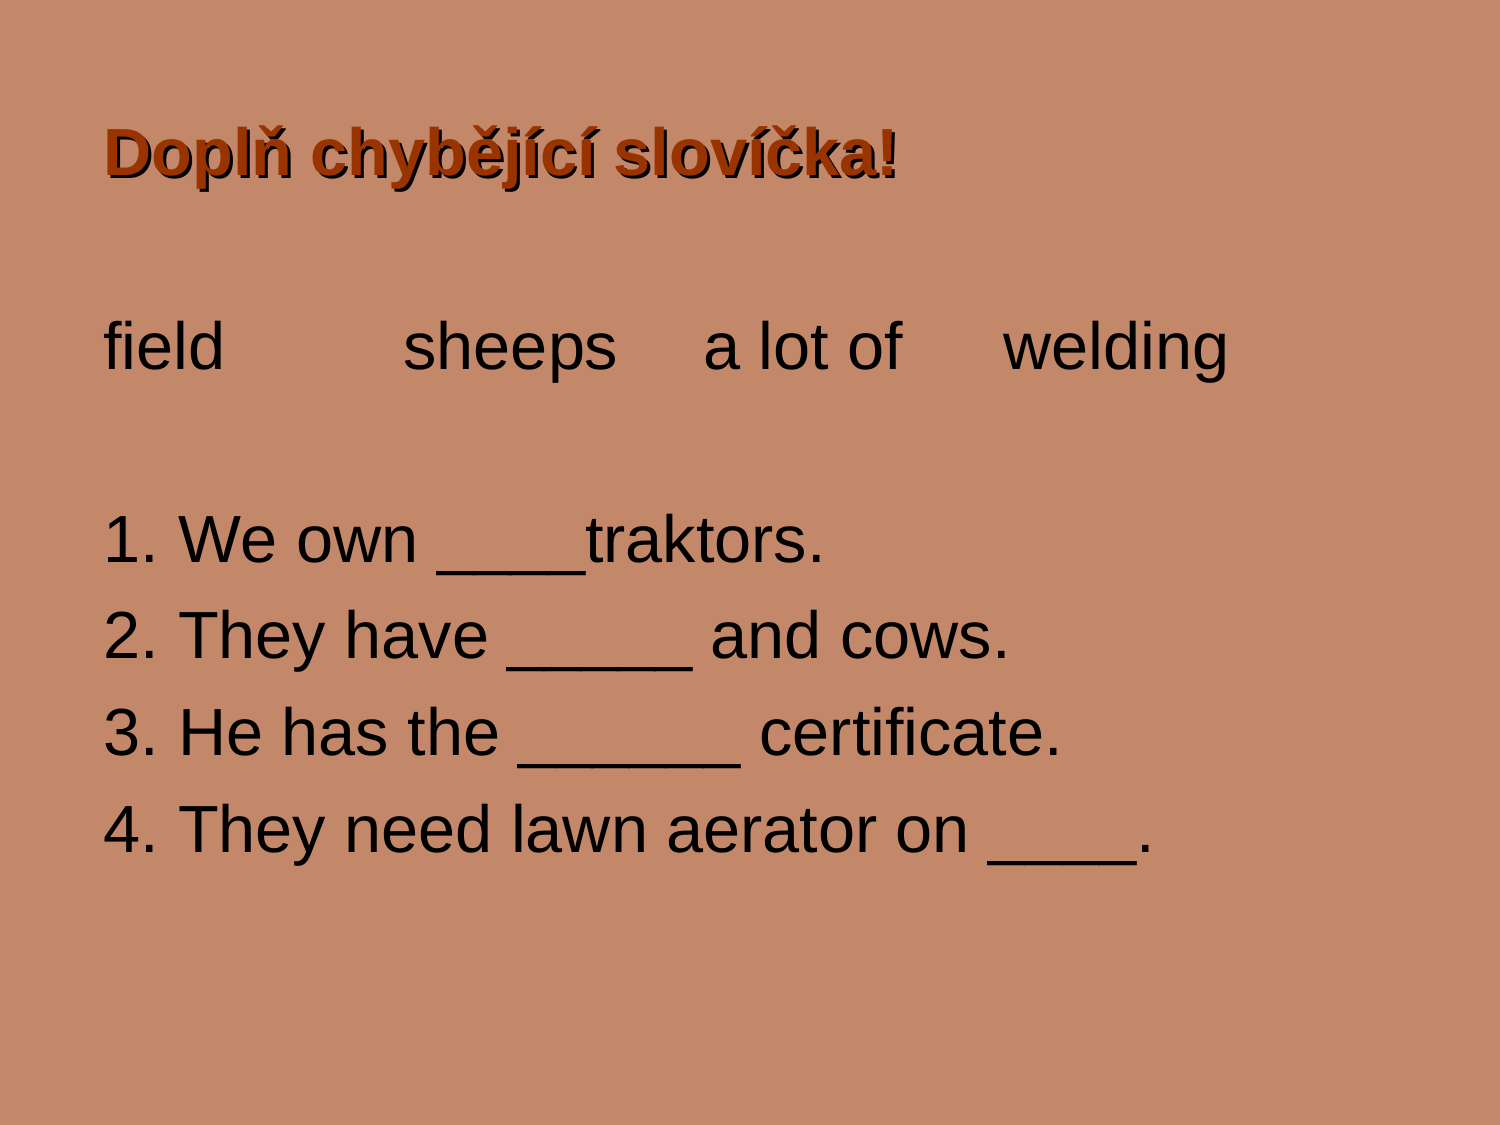

# Doplň chybějící slovíčka!
field 		sheeps 	a lot of	welding
 We own ____traktors.
 They have _____ and cows.
 He has the ______ certificate.
 They need lawn aerator on ____.